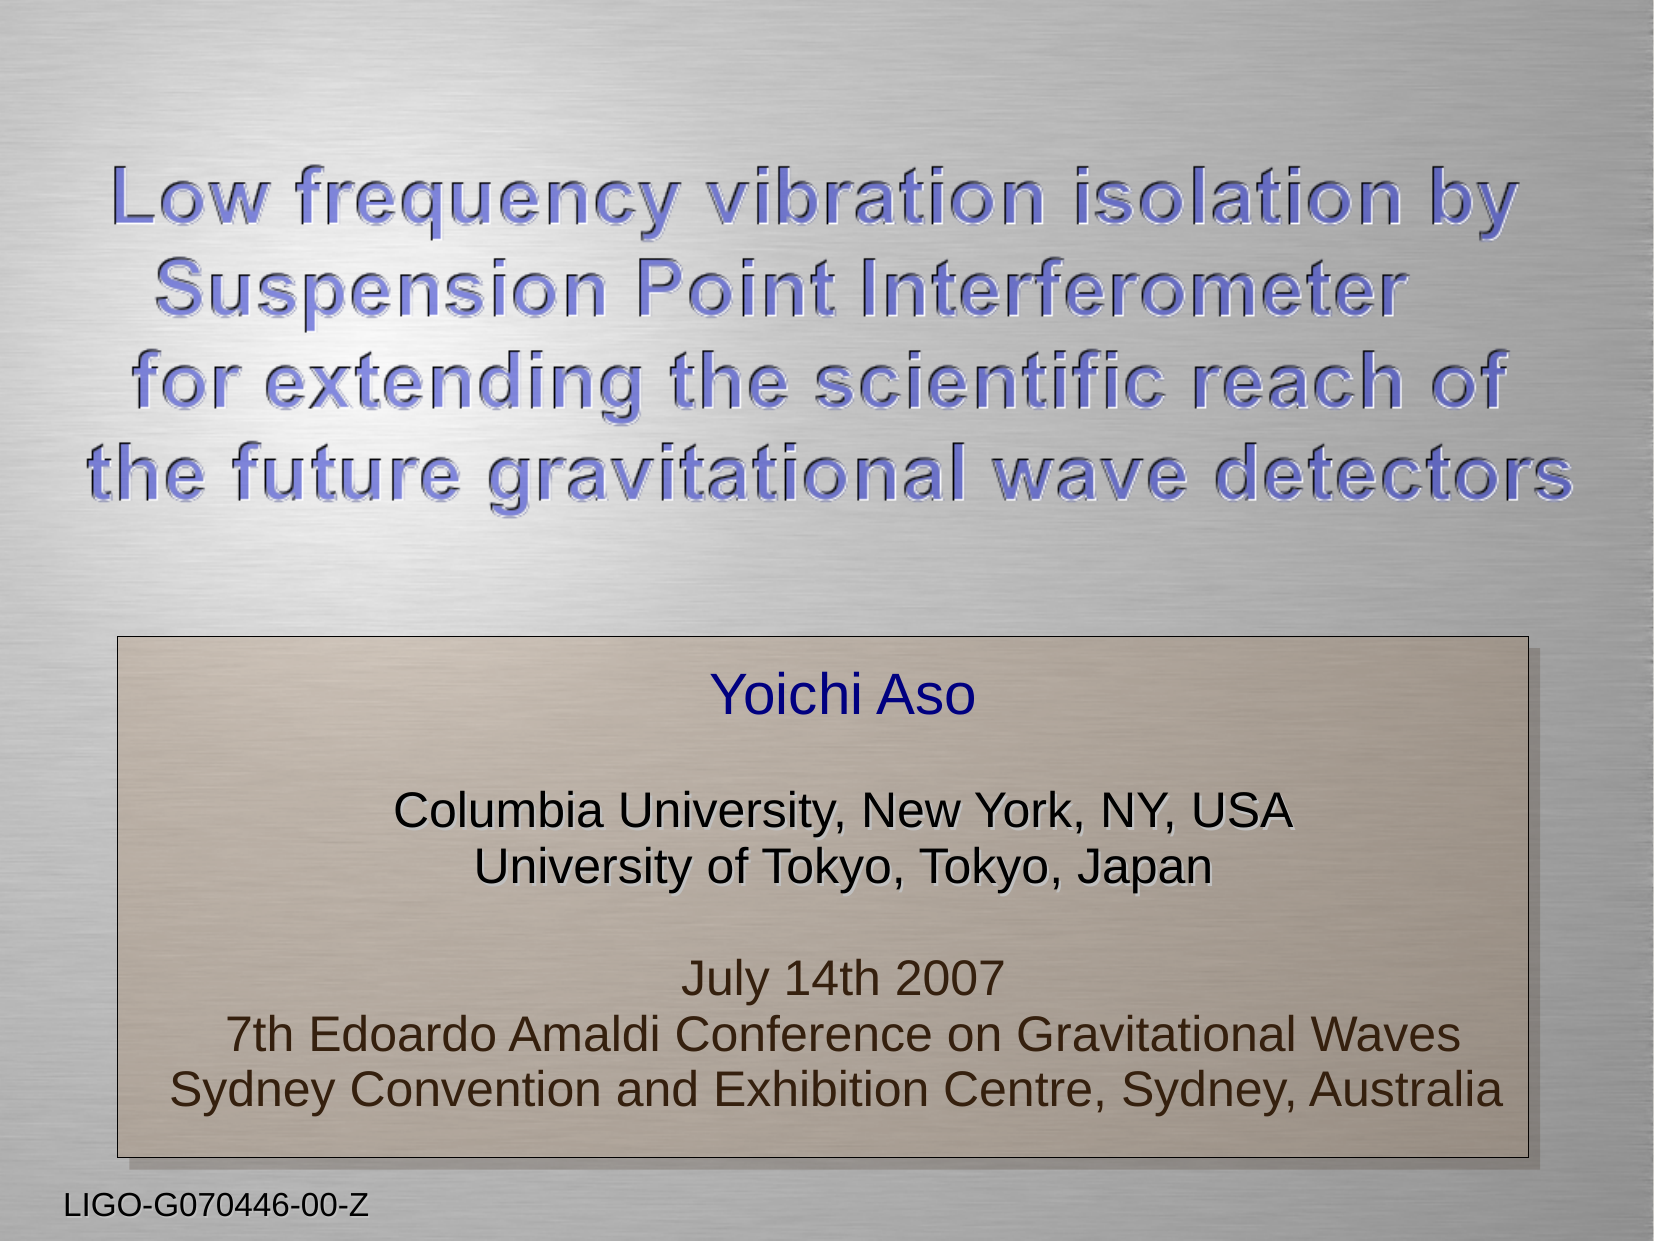

Yoichi Aso
Columbia University, New York, NY, USA
University of Tokyo, Tokyo, Japan
July 14th 2007
7th Edoardo Amaldi Conference on Gravitational Waves
Sydney Convention and Exhibition Centre, Sydney, Australia
LIGO-G070446-00-Z